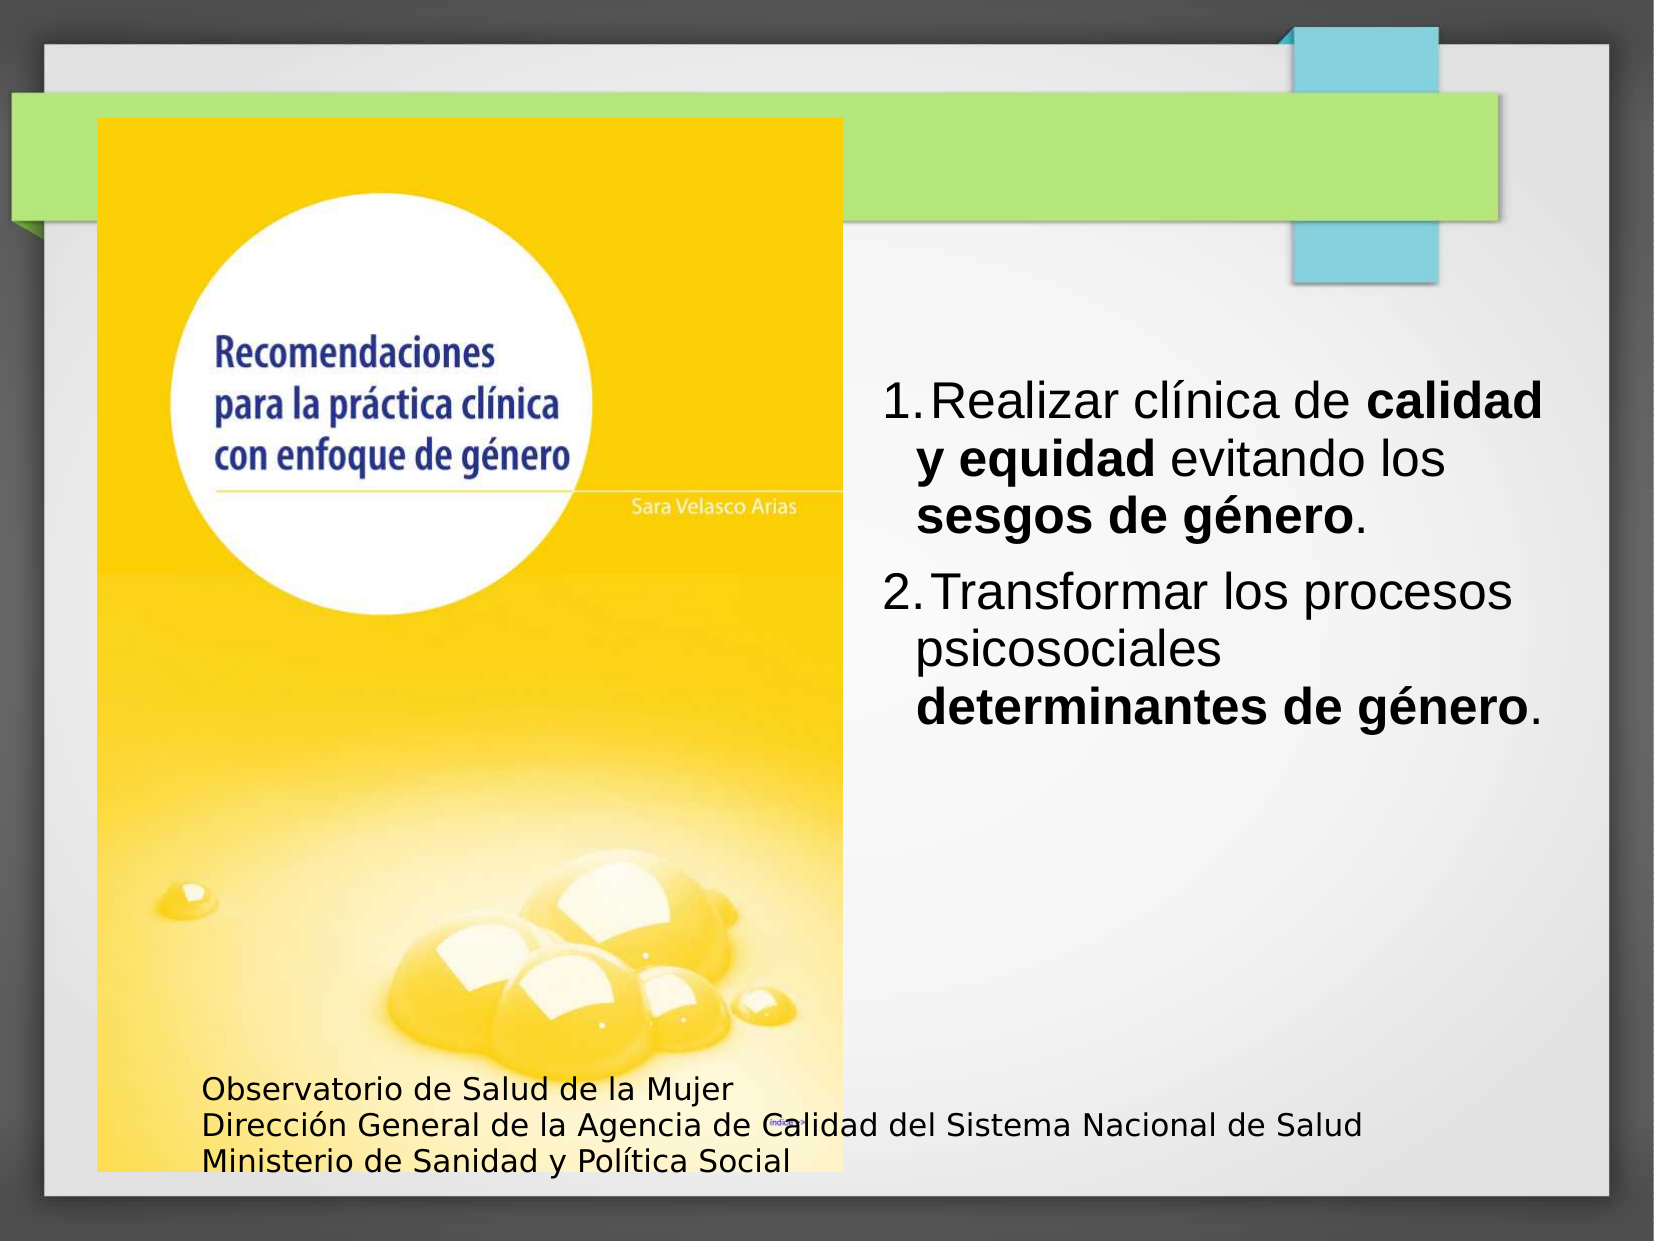

# Realizar clínica de calidad y equidad evitando los sesgos de género.
 Transformar los procesos psicosociales determinantes de género.
Observatorio de Salud de la Mujer
Dirección General de la Agencia de Calidad del Sistema Nacional de Salud
Ministerio de Sanidad y Política Social